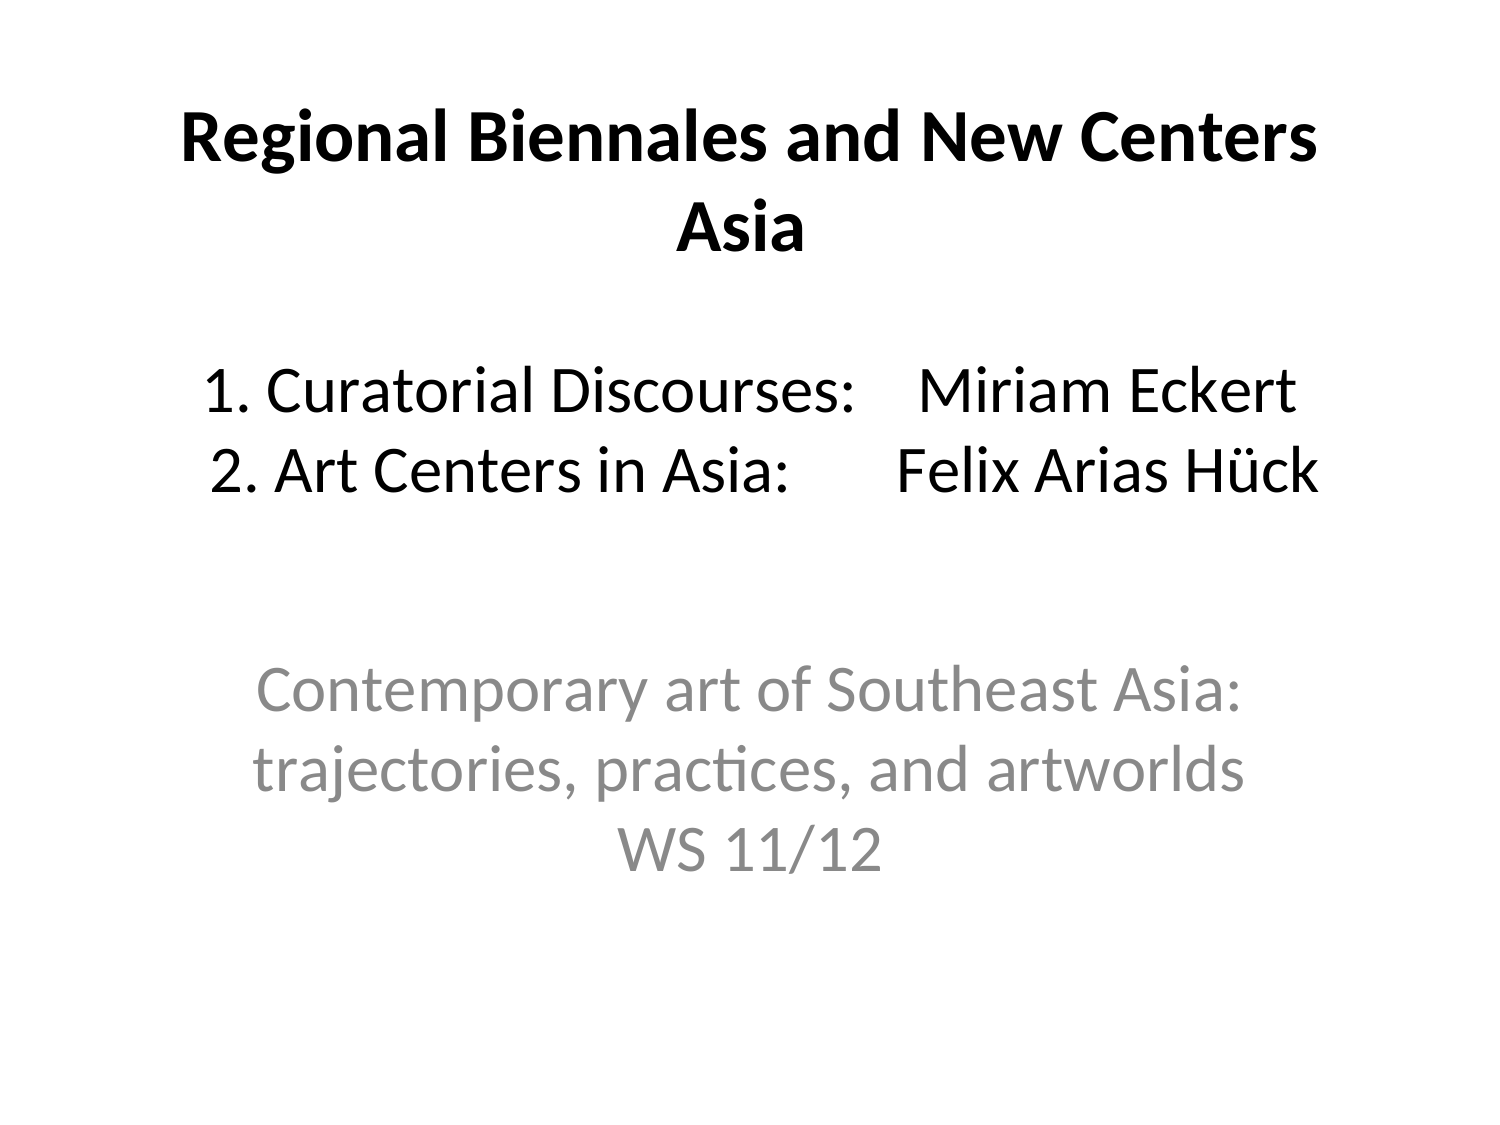

# Regional Biennales and New Centers Asia 1. Curatorial Discourses: Miriam Eckert 2. Art Centers in Asia: Felix Arias Hück
Contemporary art of Southeast Asia: trajectories, practices, and artworlds WS 11/12